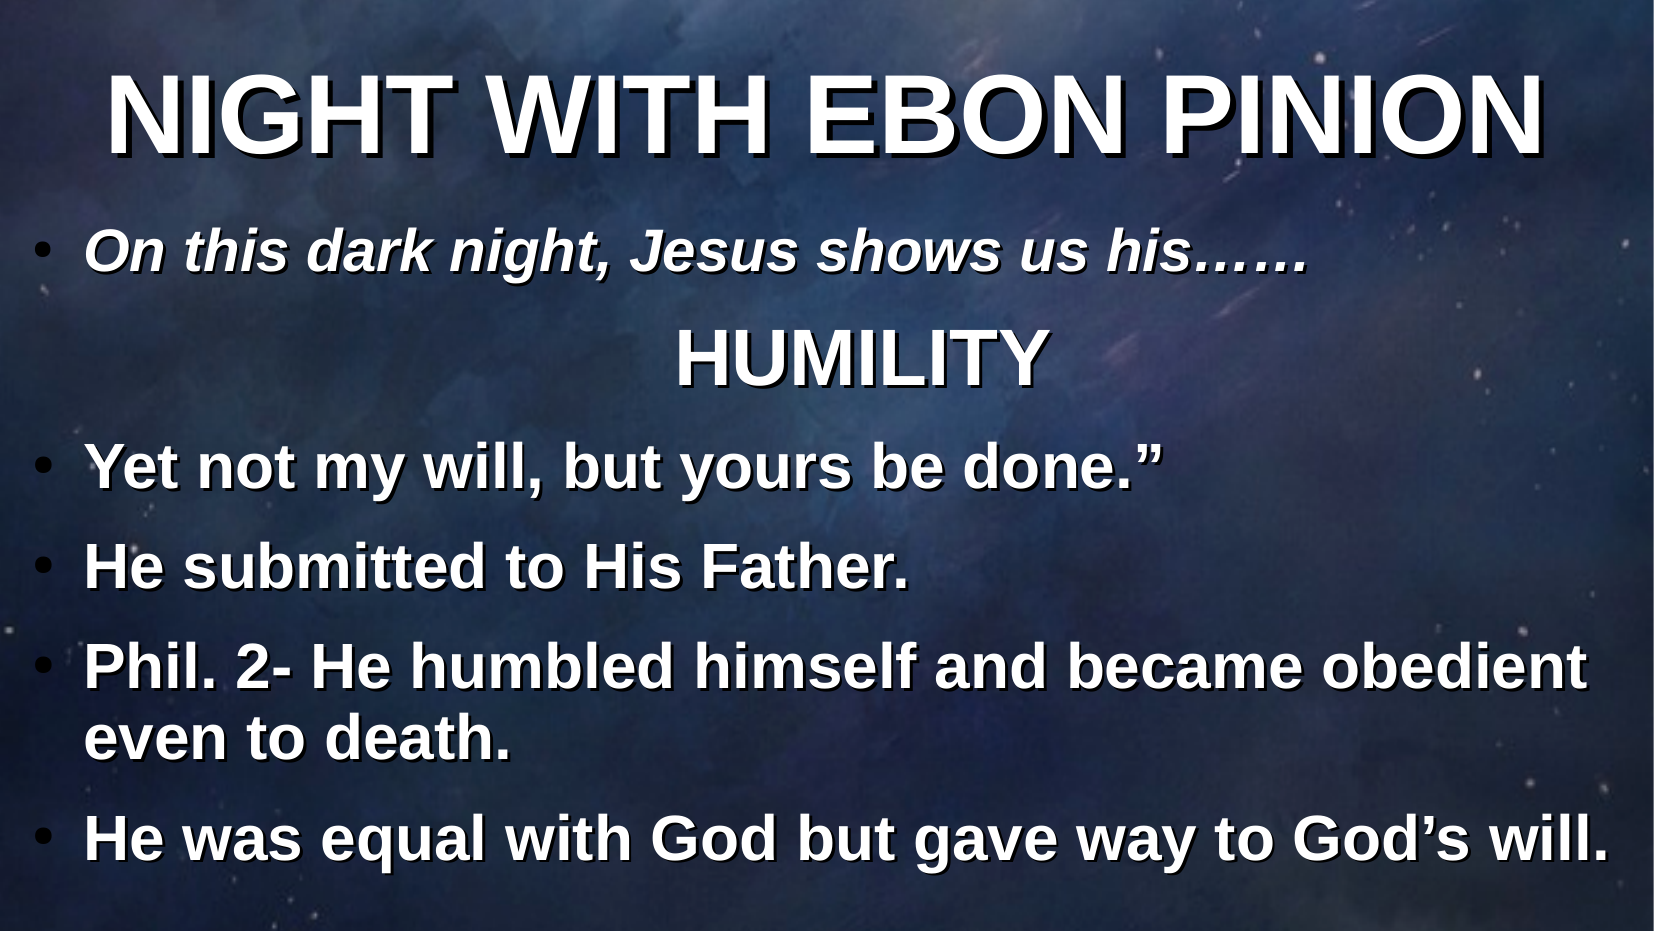

# NIGHT WITH EBON PINION
On this dark night, Jesus shows us his……
HUMILITY
Yet not my will, but yours be done.”
He submitted to His Father.
Phil. 2- He humbled himself and became obedient even to death.
He was equal with God but gave way to God’s will.